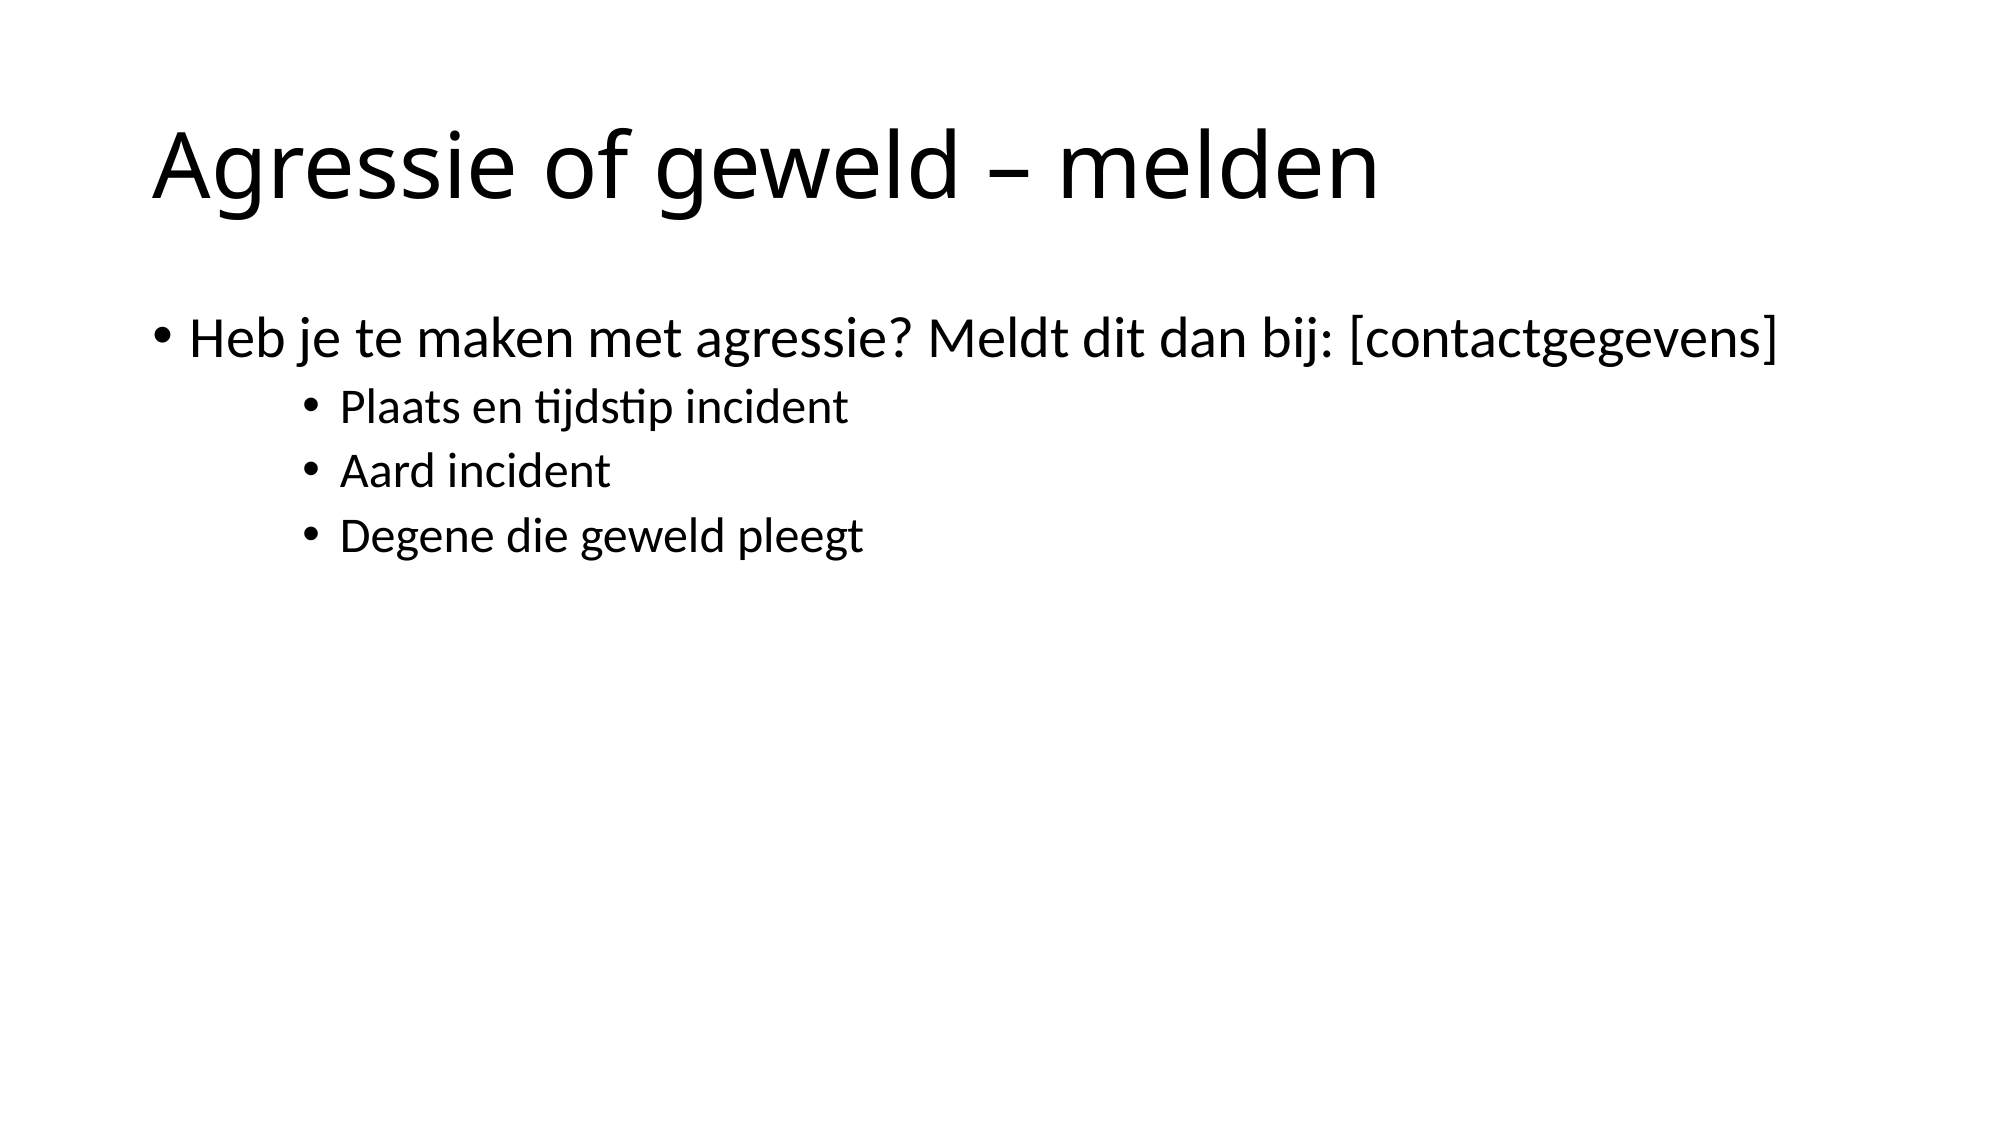

# Agressie of geweld – melden
Heb je te maken met agressie? Meldt dit dan bij: [contactgegevens]
Plaats en tijdstip incident
Aard incident
Degene die geweld pleegt